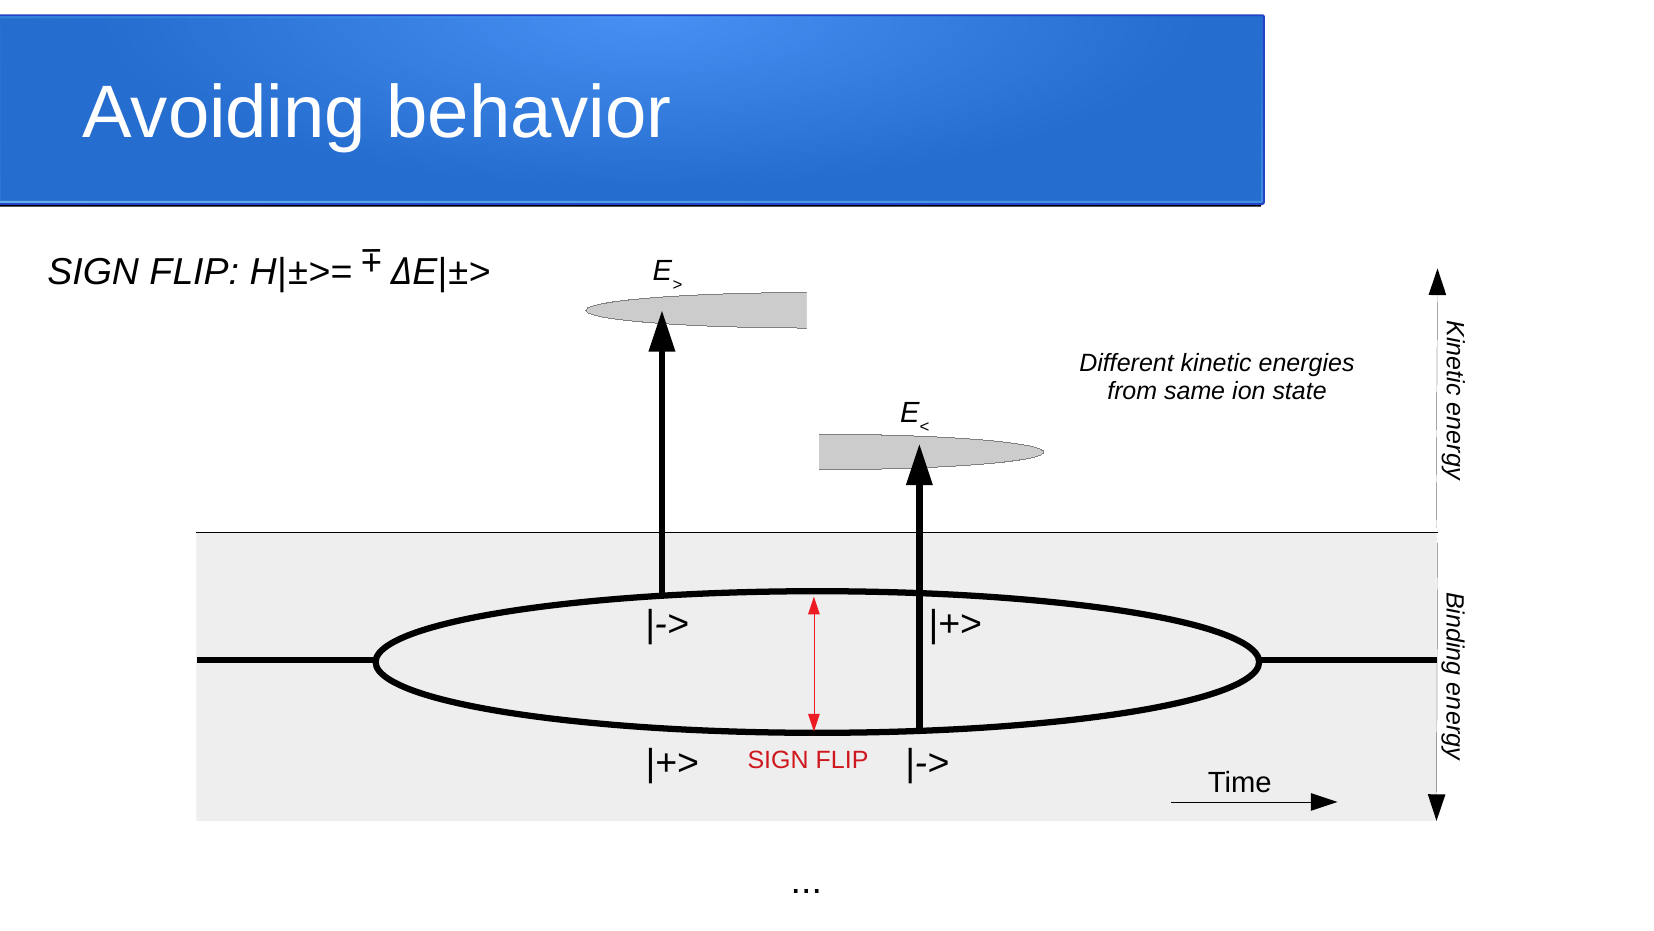

# Avoiding behavior
±
SIGN FLIP: H|±>= ΔE|±>
E>
Different kinetic energies
from same ion state
Kinetic energy
E<
|->
|+>
Binding energy
|+>
|->
SIGN FLIP
Time
...